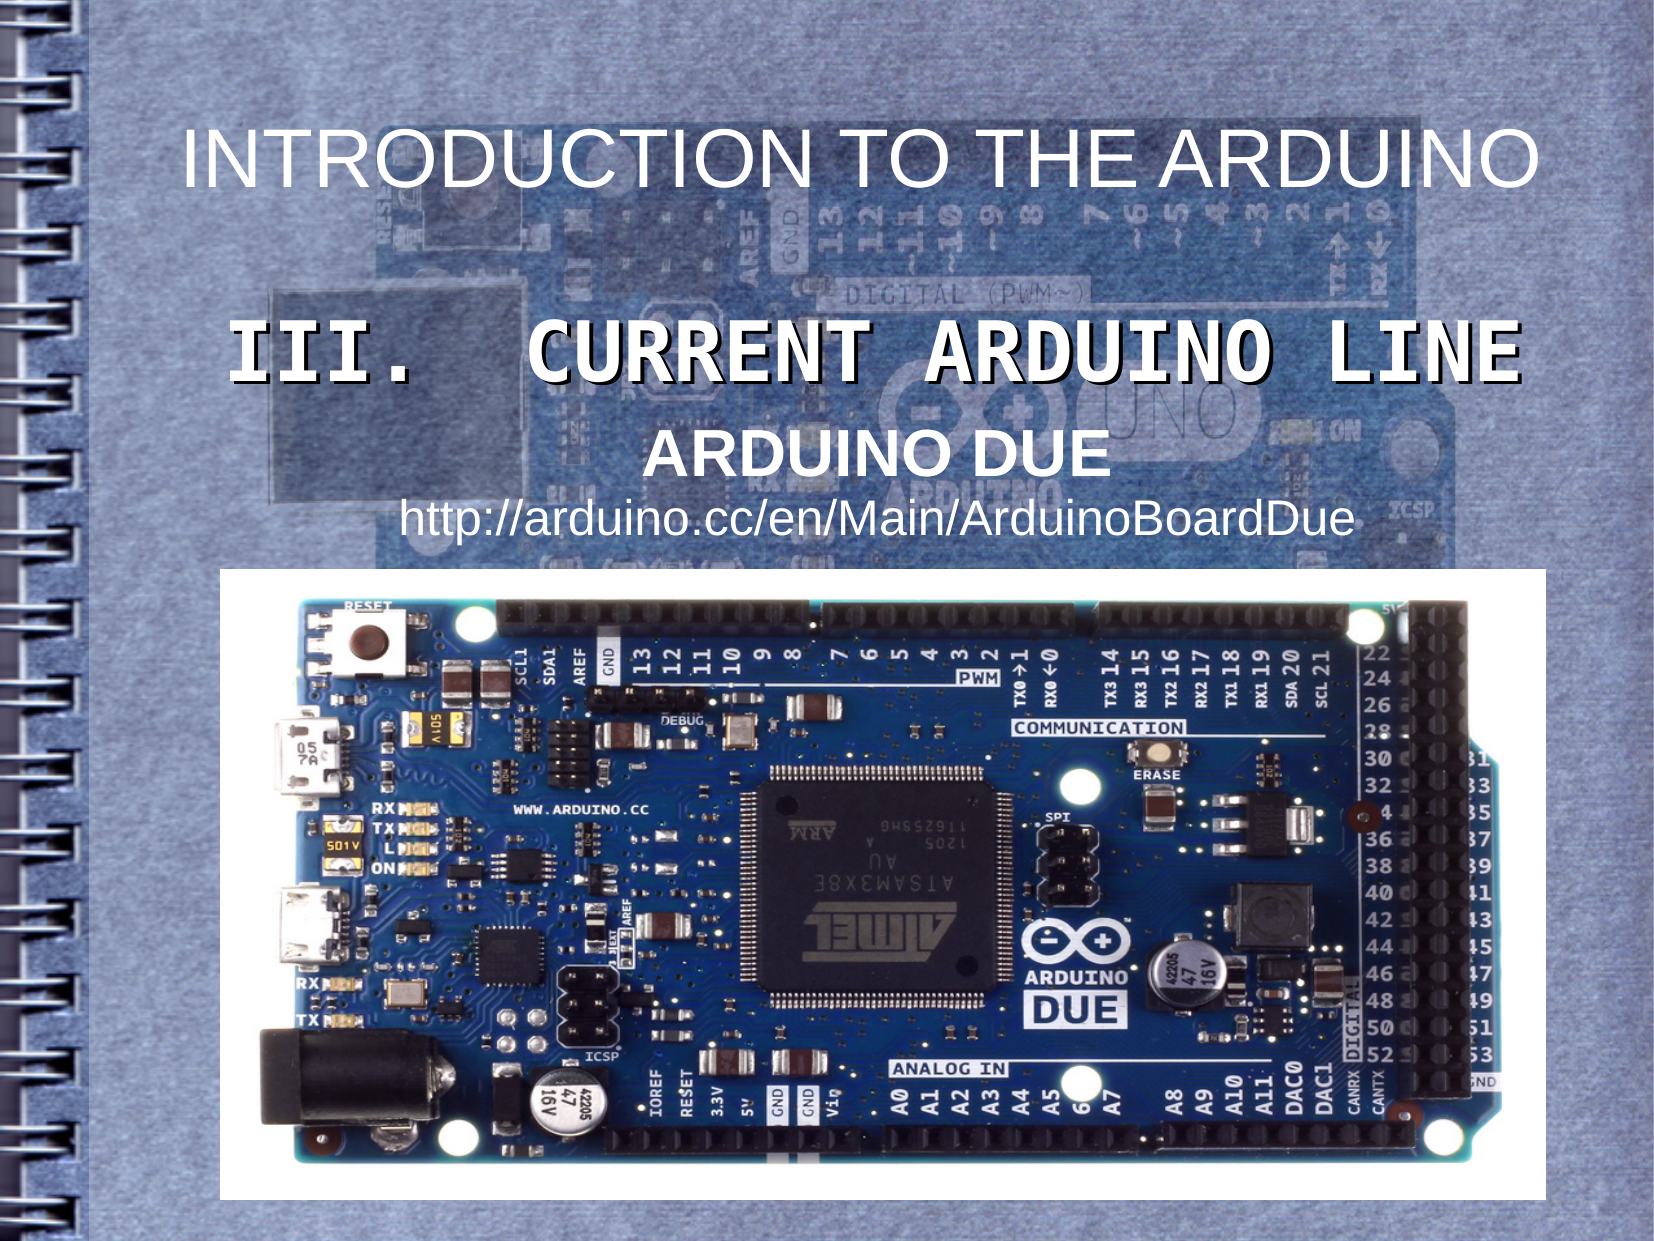

INTRODUCTION TO THE ARDUINO
III. CURRENT ARDUINO LINE
ARDUINO DUE
http://arduino.cc/en/Main/ArduinoBoardDue